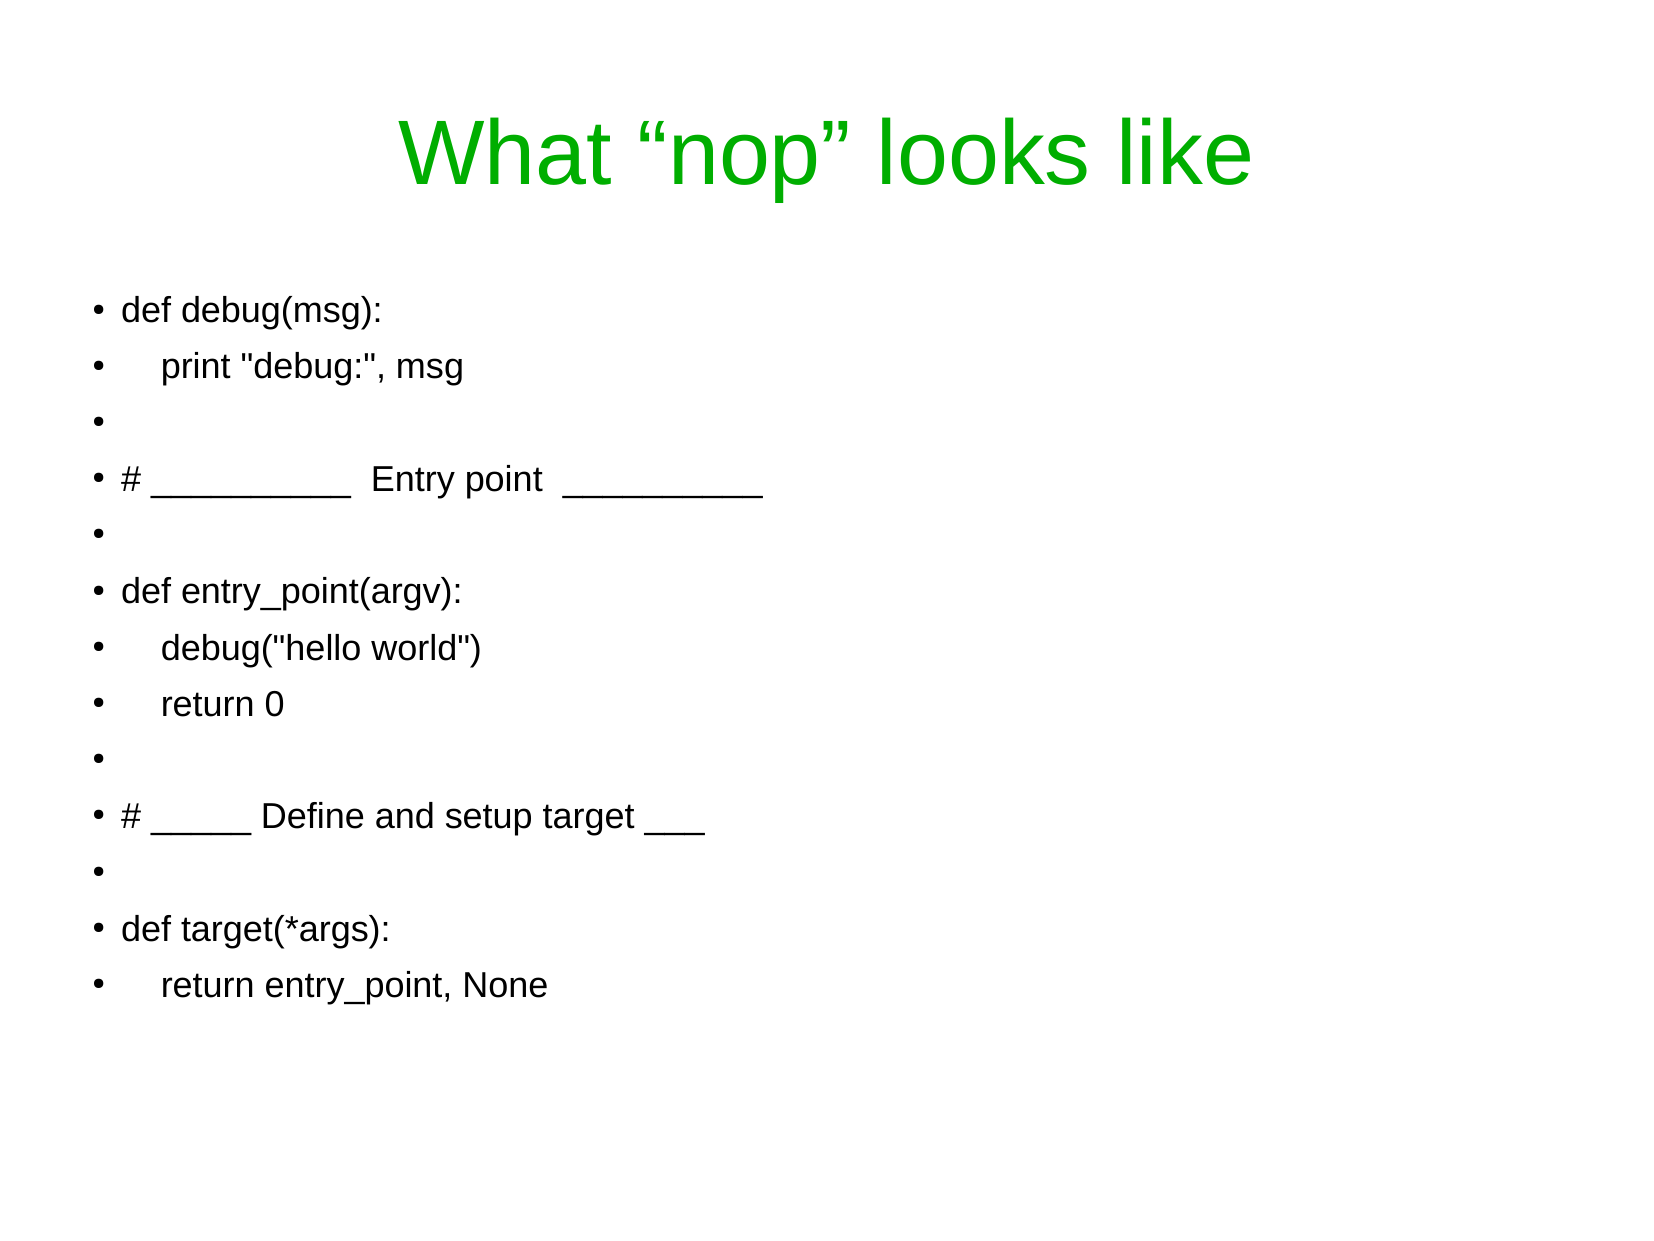

# What “nop” looks like
def debug(msg):
 print "debug:", msg
# __________ Entry point __________
def entry_point(argv):
 debug("hello world")
 return 0
# _____ Define and setup target ___
def target(*args):
 return entry_point, None